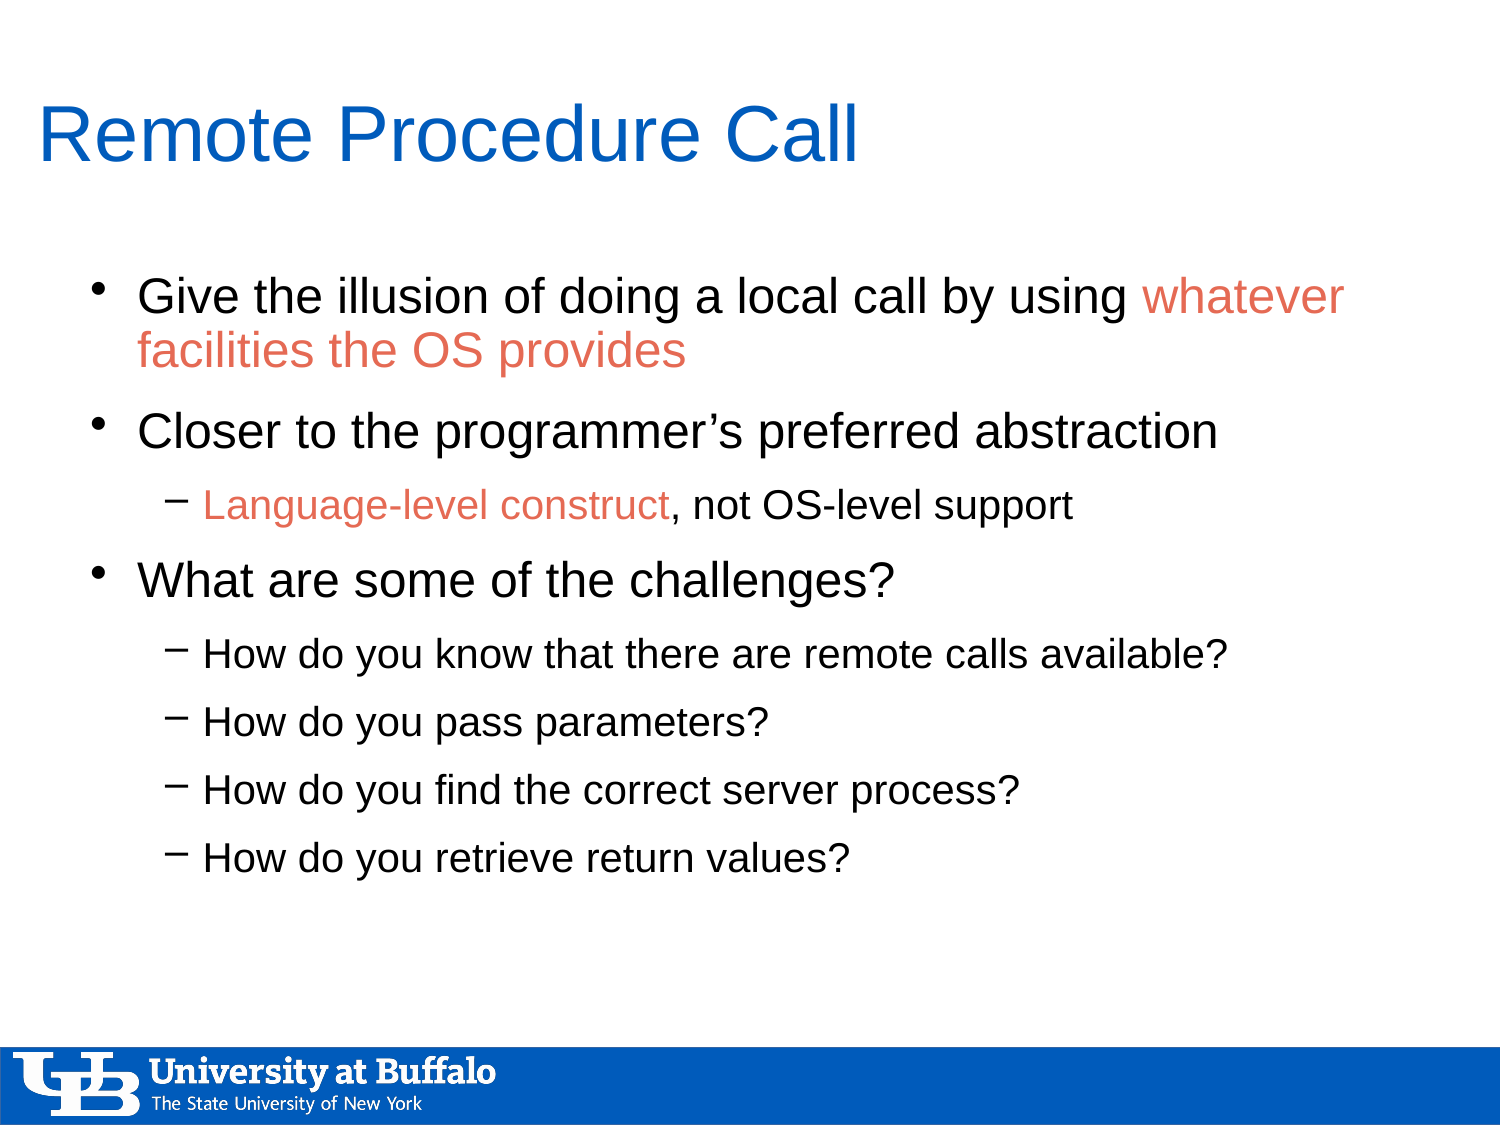

# Remote Procedure Call
Give the illusion of doing a local call by using whatever facilities the OS provides
Closer to the programmer’s preferred abstraction
Language-level construct, not OS-level support
What are some of the challenges?
How do you know that there are remote calls available?
How do you pass parameters?
How do you find the correct server process?
How do you retrieve return values?